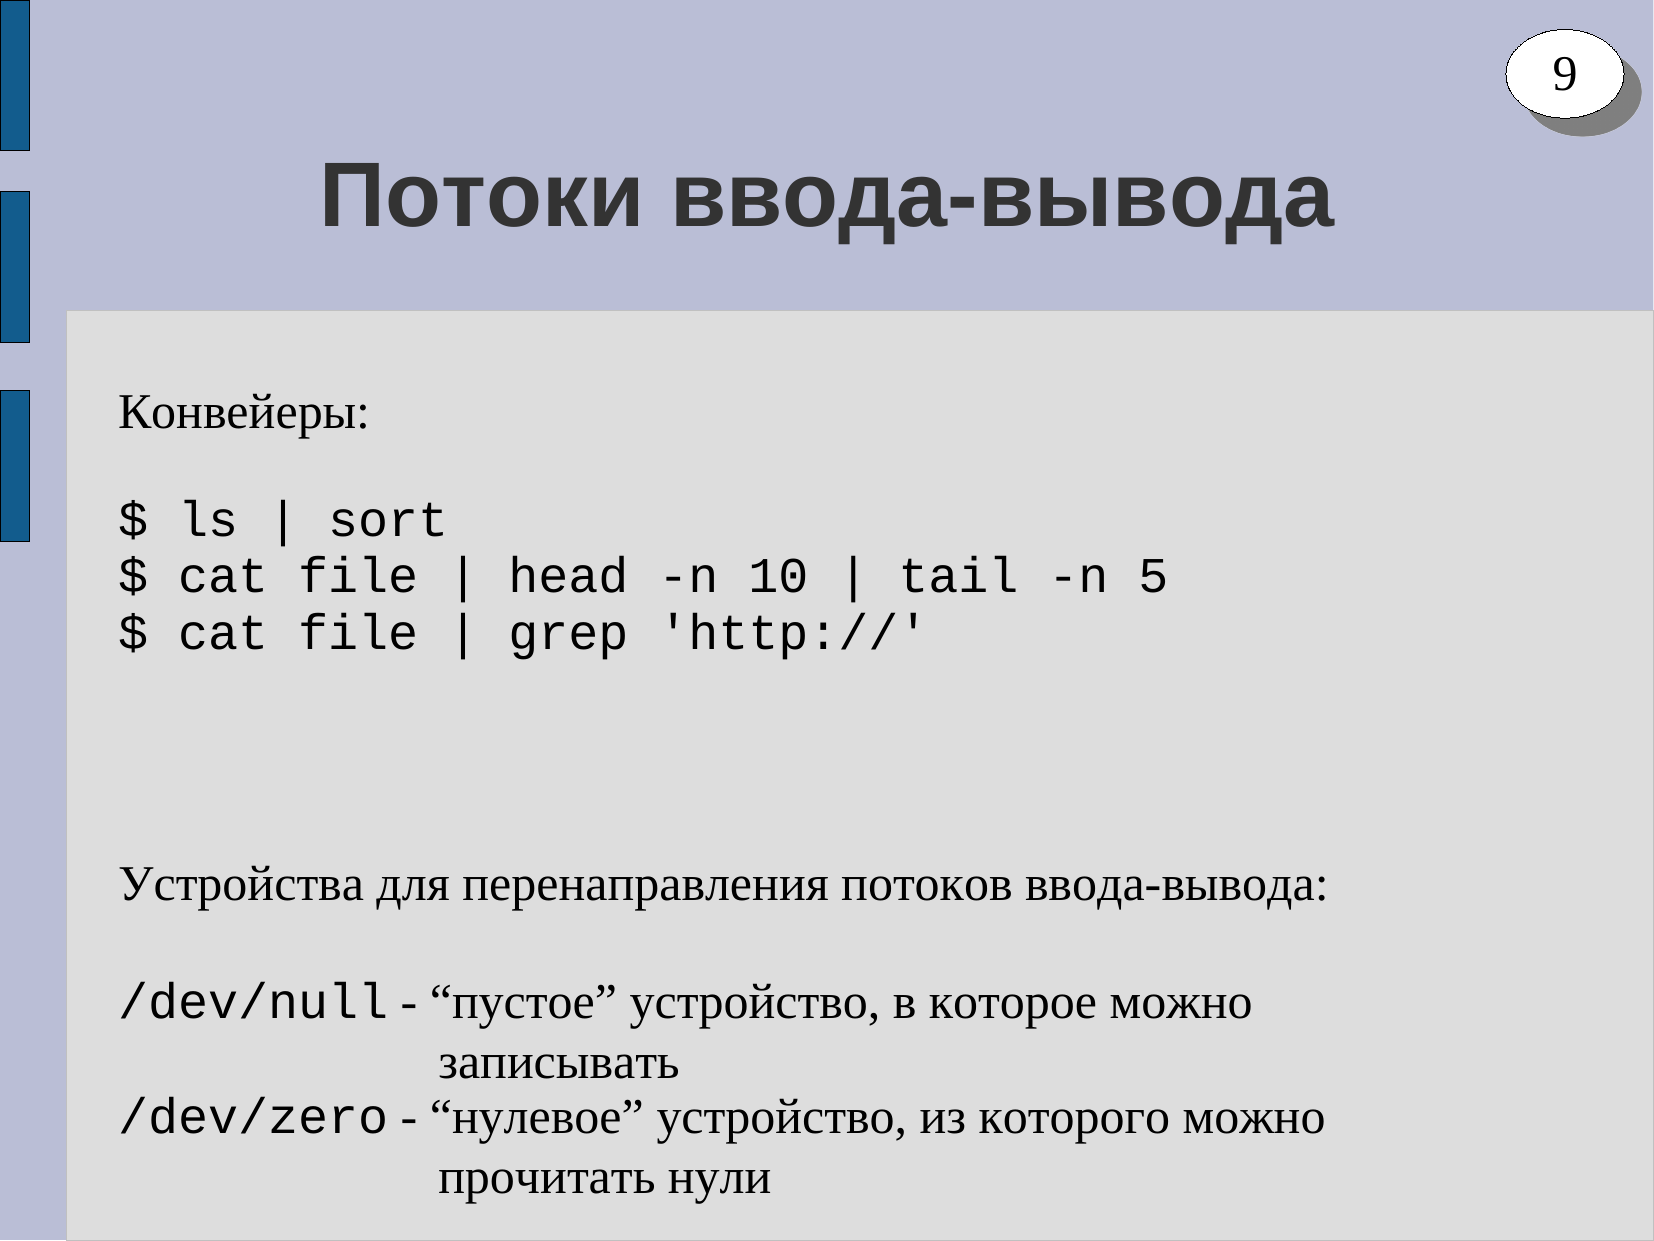

9
# Потоки ввода-вывода
Конвейеры:
$ ls | sort
$ cat file | head -n 10 | tail -n 5
$ cat file | grep 'http://'
Устройства для перенаправления потоков ввода-вывода:
/dev/null - “пустое” устройство, в которое можно
				 записывать
/dev/zero - “нулевое” устройство, из которого можно
				 прочитать нули